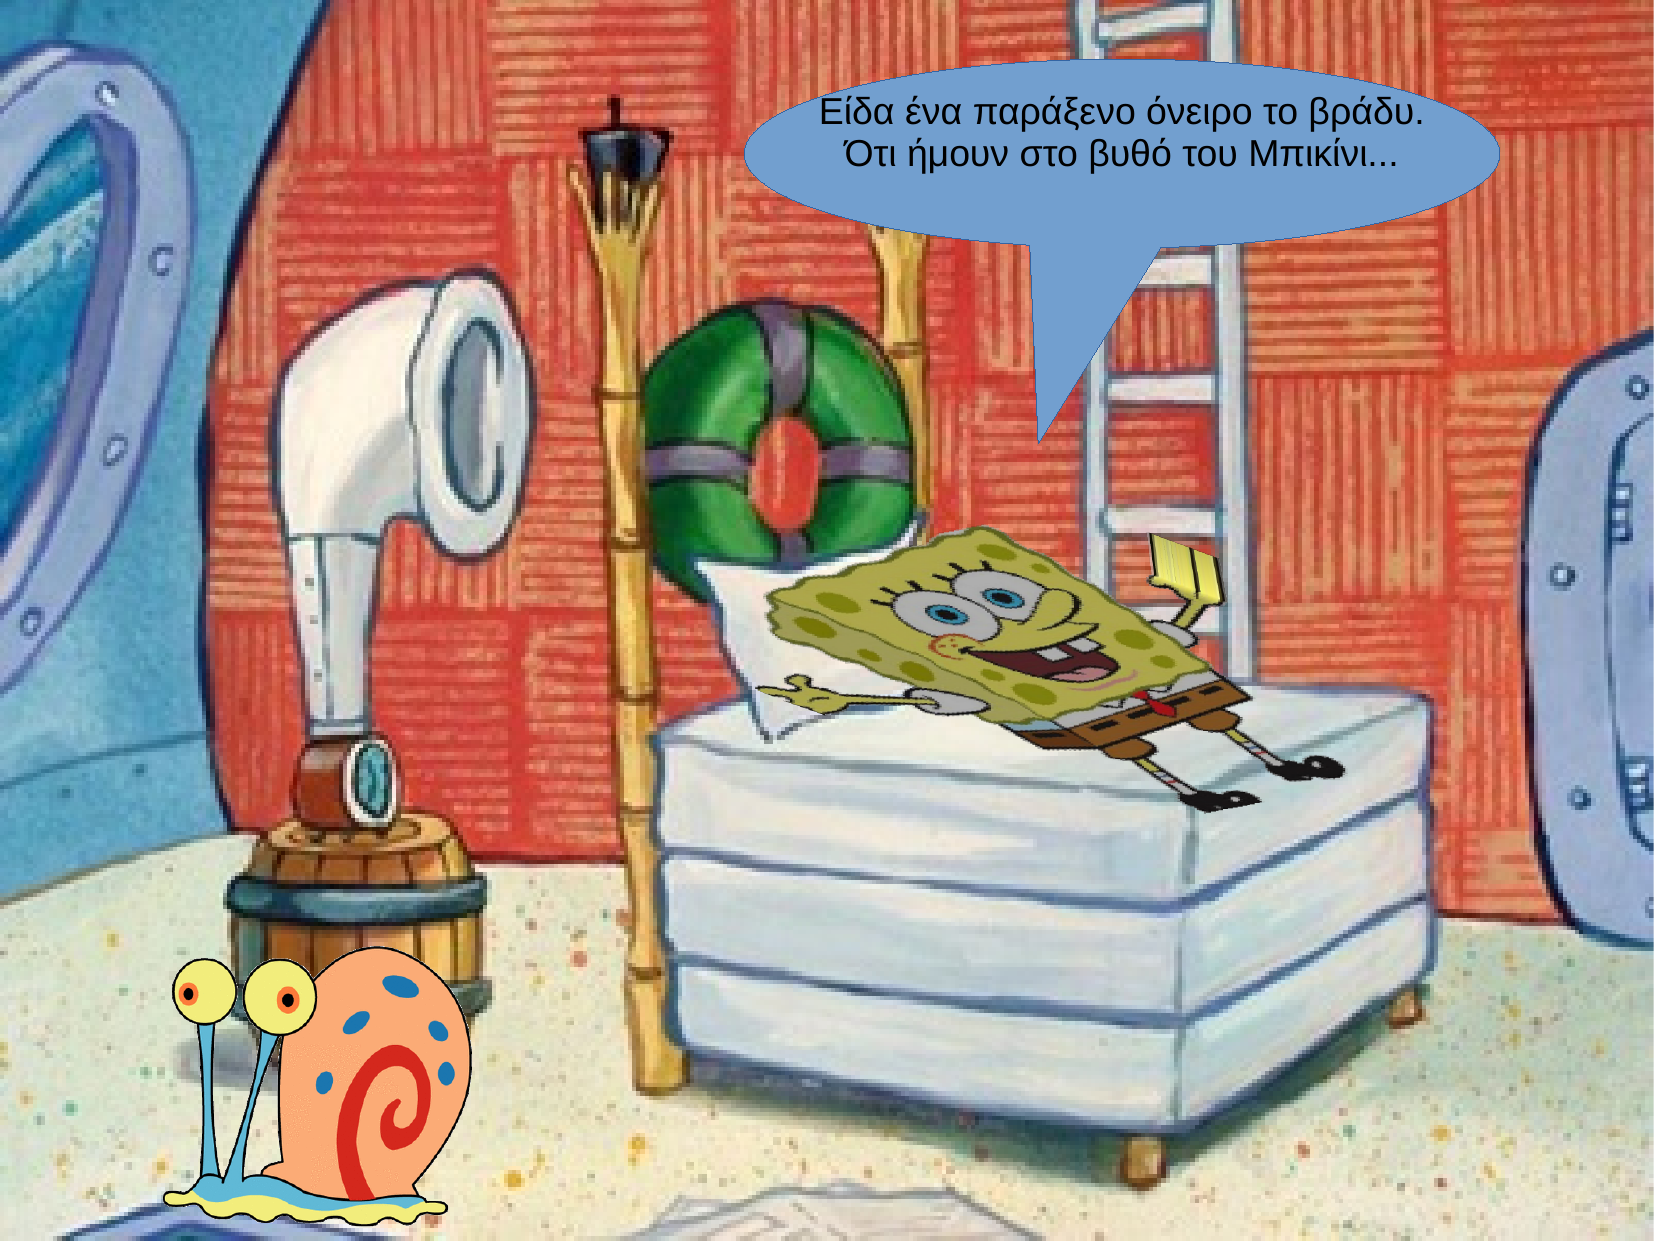

Είδα ένα παράξενο όνειρο το βράδυ.
Ότι ήμουν στο βυθό του Μπικίνι...